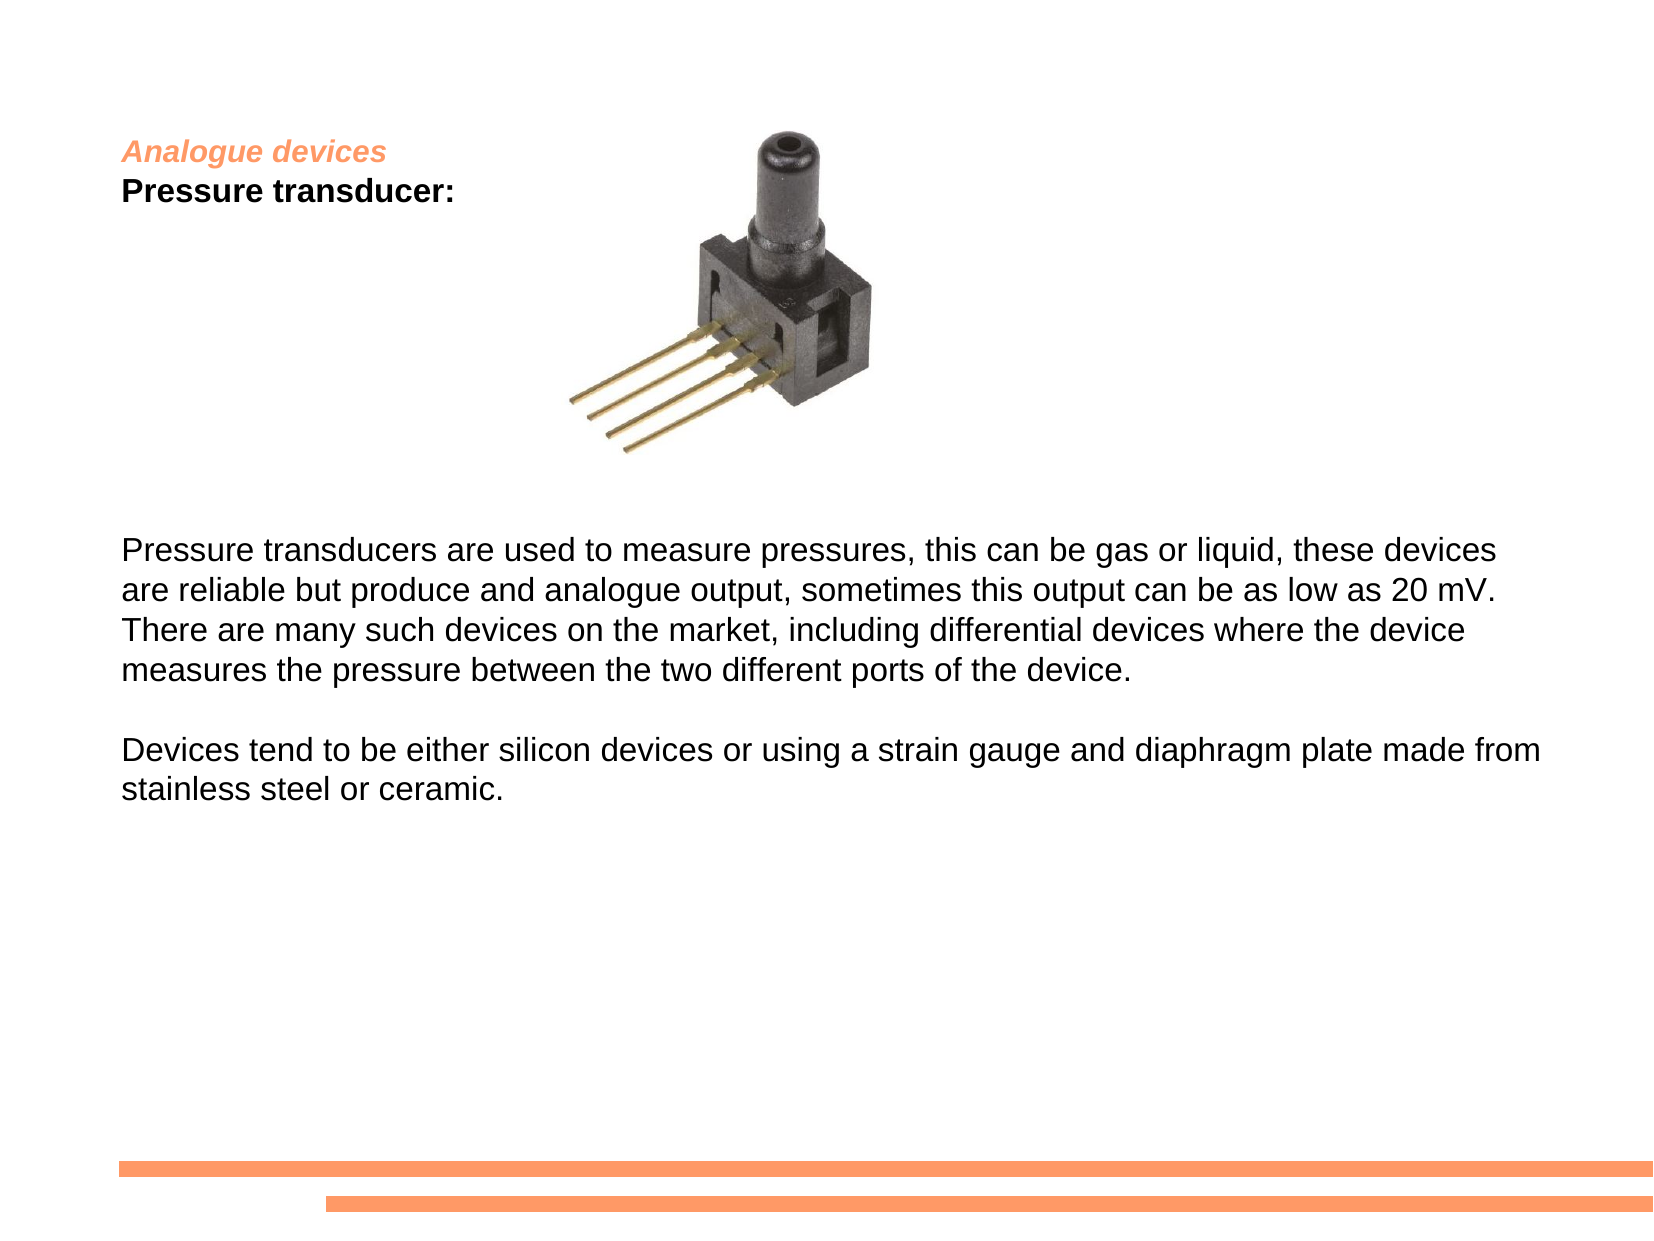

# Analogue devices
Pressure transducer:
Pressure transducers are used to measure pressures, this can be gas or liquid, these devices are reliable but produce and analogue output, sometimes this output can be as low as 20 mV. There are many such devices on the market, including differential devices where the device measures the pressure between the two different ports of the device.
Devices tend to be either silicon devices or using a strain gauge and diaphragm plate made from stainless steel or ceramic.